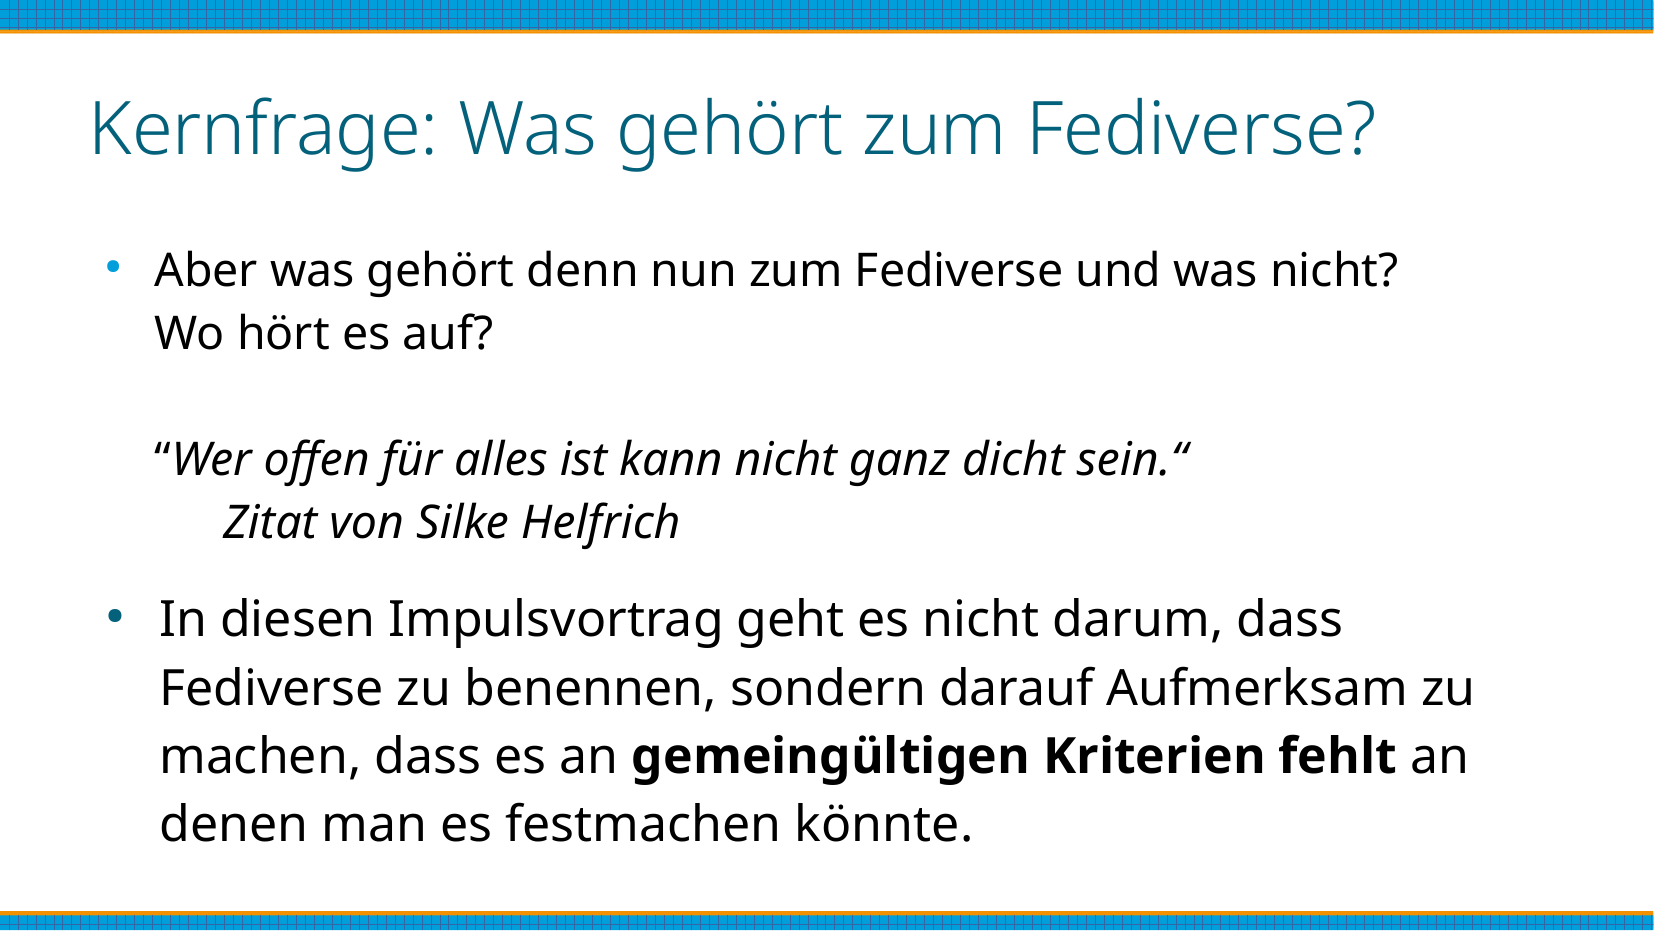

# Kernfrage: Was gehört zum Fediverse?
Aber was gehört denn nun zum Fediverse und was nicht?
Wo hört es auf?
“Wer offen für alles ist kann nicht ganz dicht sein.“
										Zitat von Silke Helfrich
In diesen Impulsvortrag geht es nicht darum, dass Fediverse zu benennen, sondern darauf Aufmerksam zu machen, dass es an gemeingültigen Kriterien fehlt an denen man es festmachen könnte.